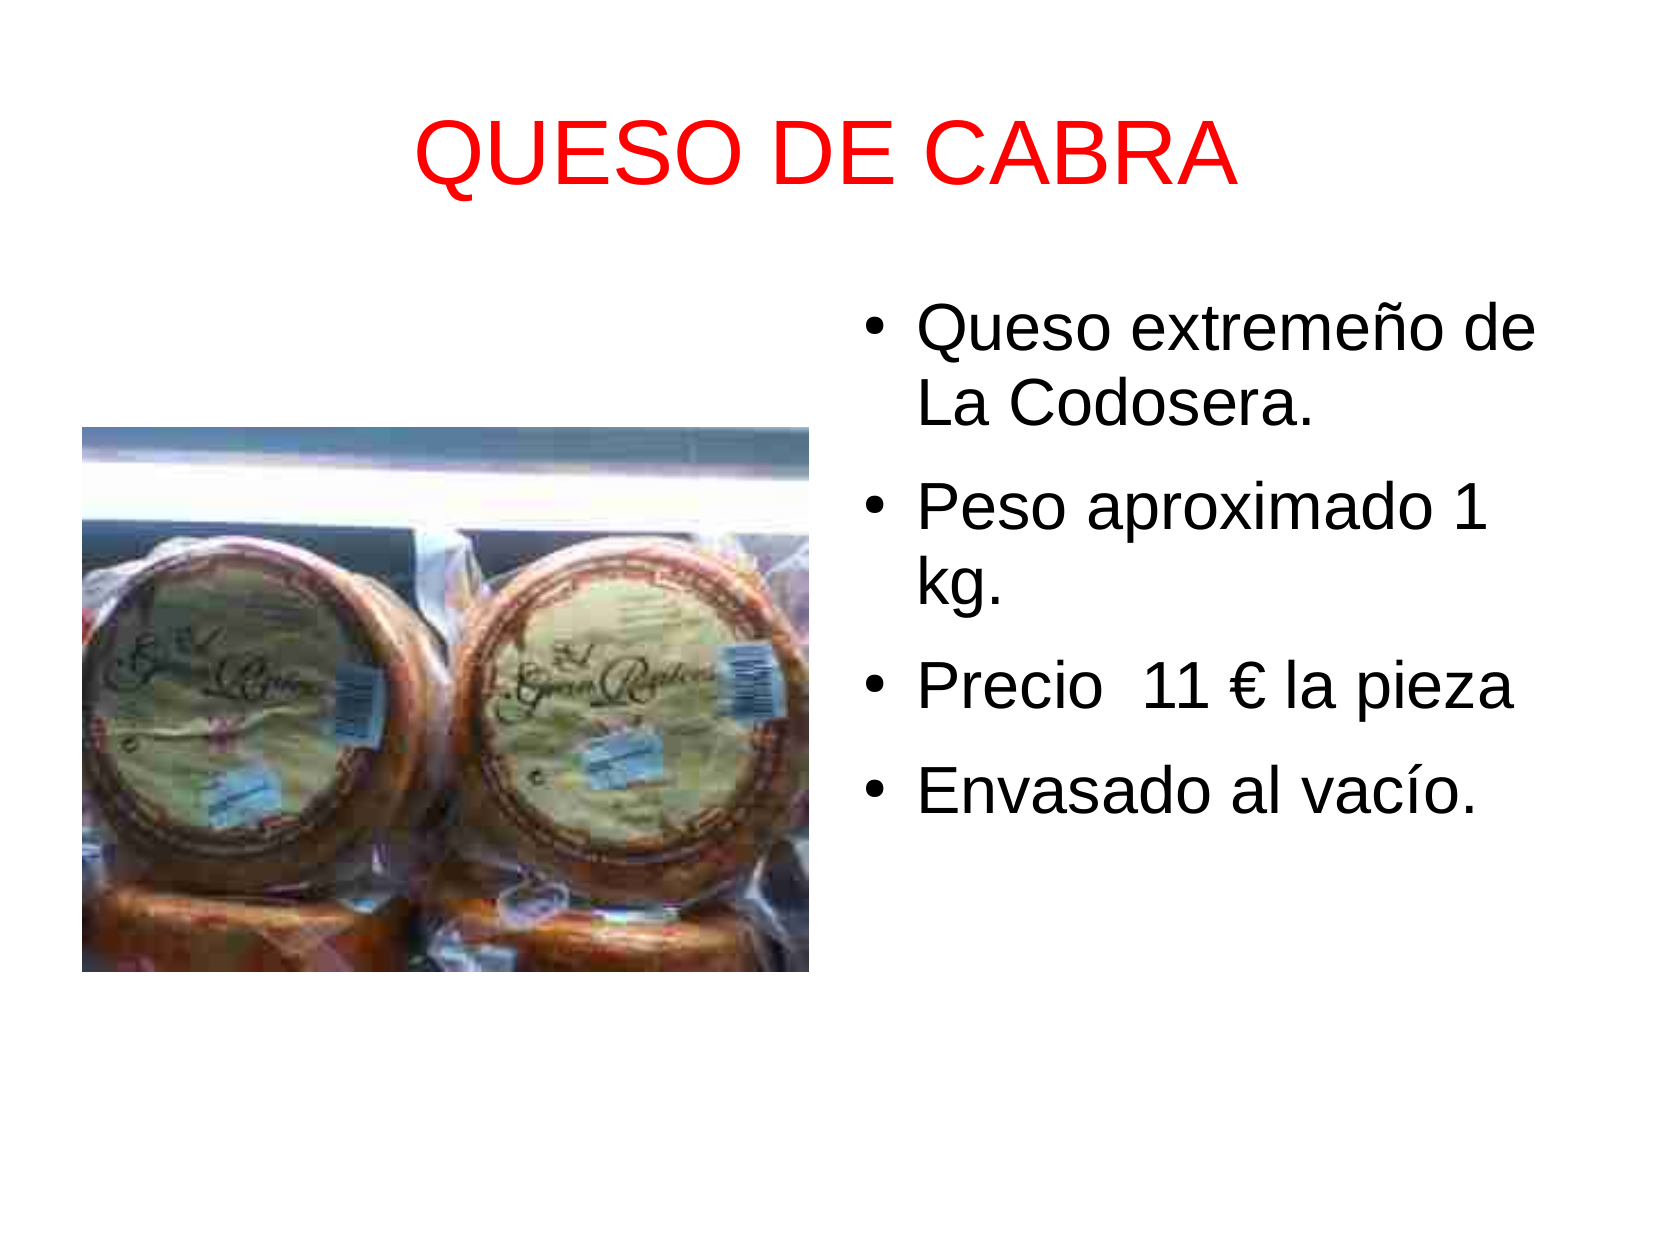

# QUESO DE CABRA
Queso extremeño de La Codosera.
Peso aproximado 1 kg.
Precio 11 € la pieza
Envasado al vacío.